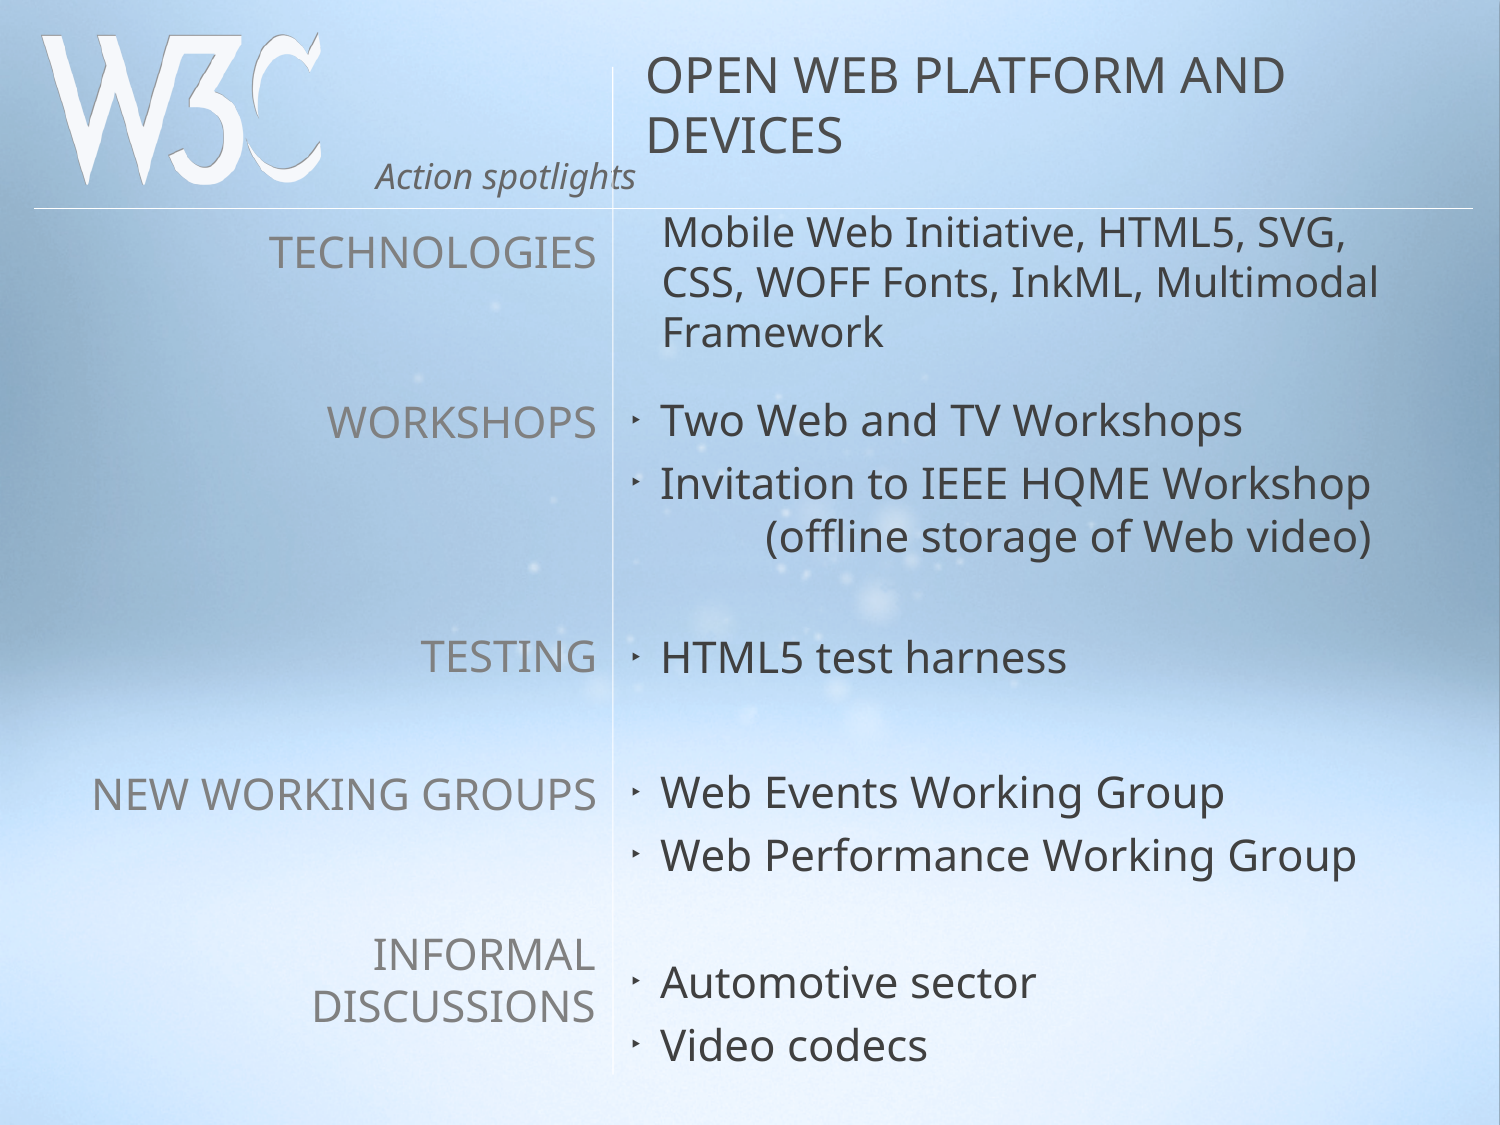

# OPEN WEB PLATFORM AND DEVICES
Action spotlights
TECHNOLOGIES
Mobile Web Initiative, HTML5, SVG, CSS, WOFF Fonts, InkML, Multimodal Framework
WORKSHOPS
Two Web and TV Workshops
Invitation to IEEE HQME Workshop
	(offline storage of Web video)
TESTING
HTML5 test harness
NEW WORKING GROUPS
Web Events Working Group
Web Performance Working Group
INFORMAL DISCUSSIONS
Automotive sector
Video codecs